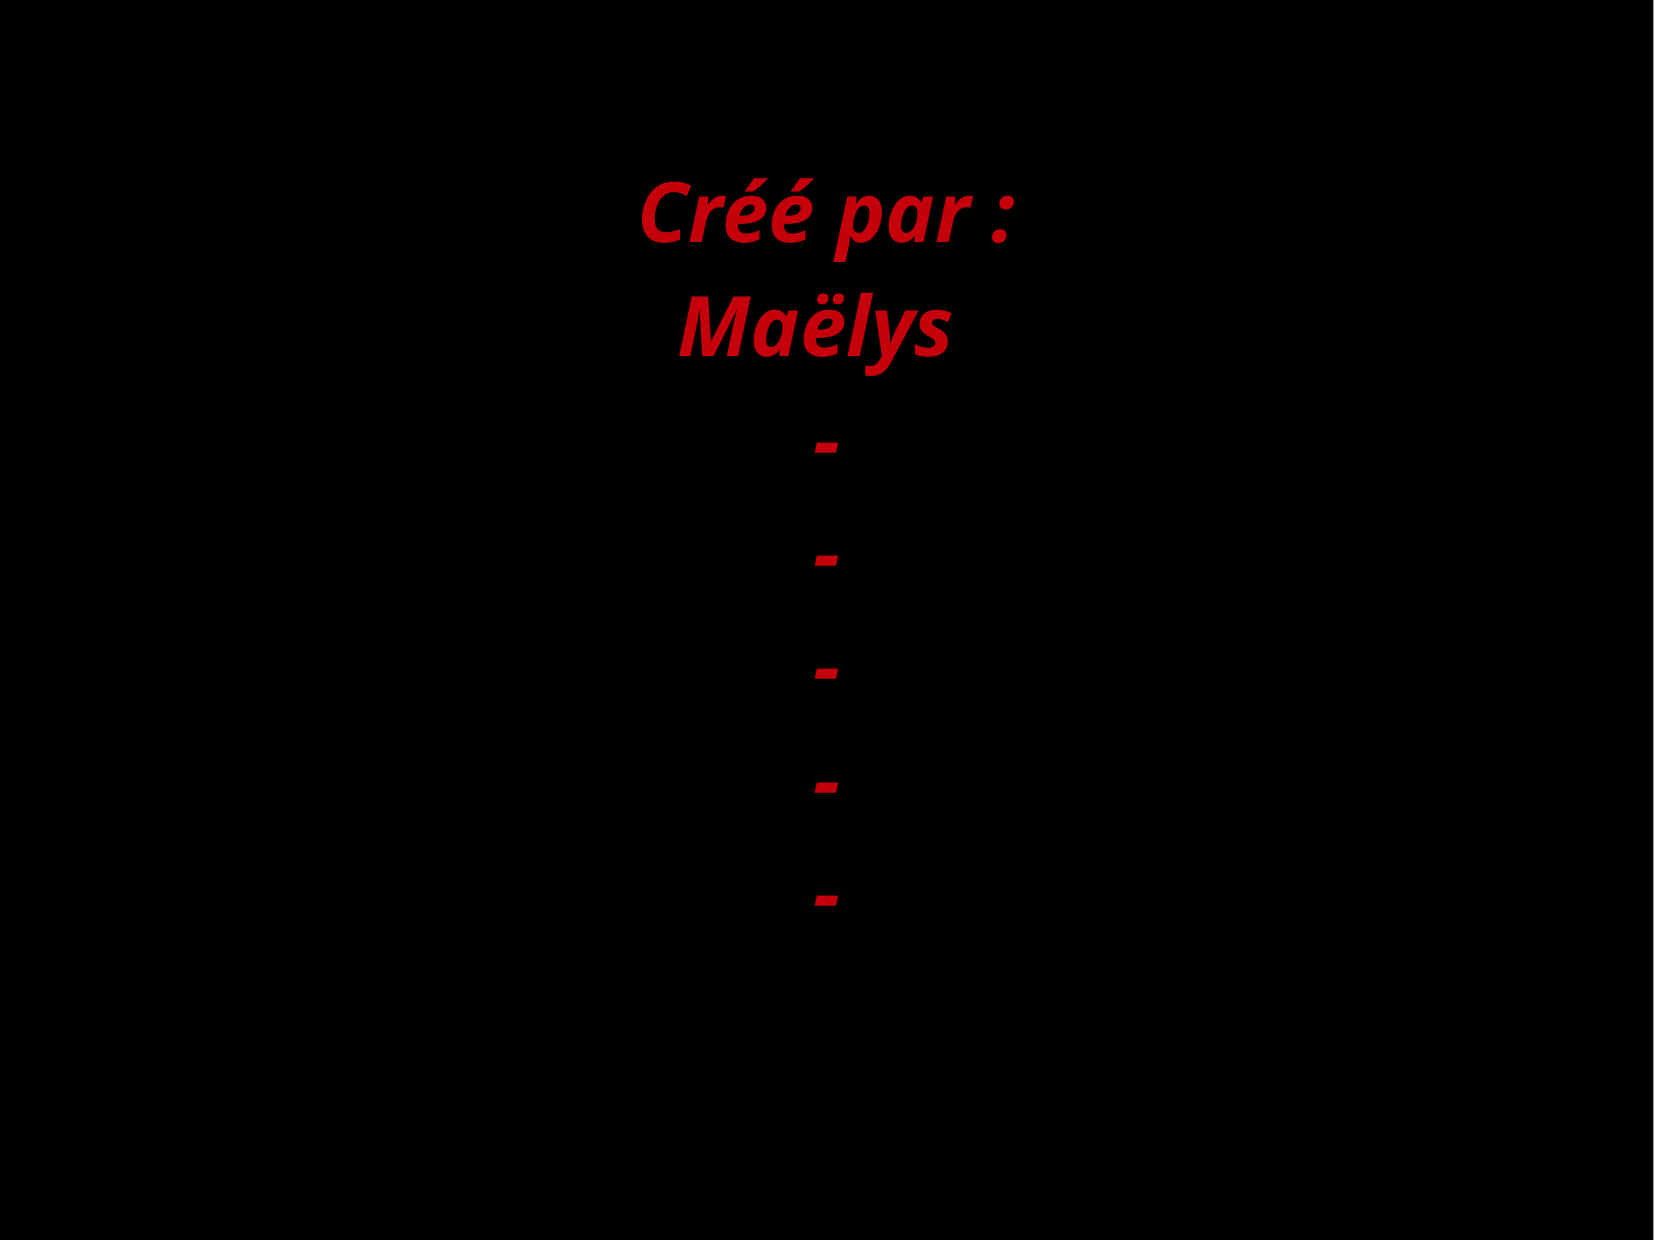

# Créé par :
Maëlys
-
-
-
-
-